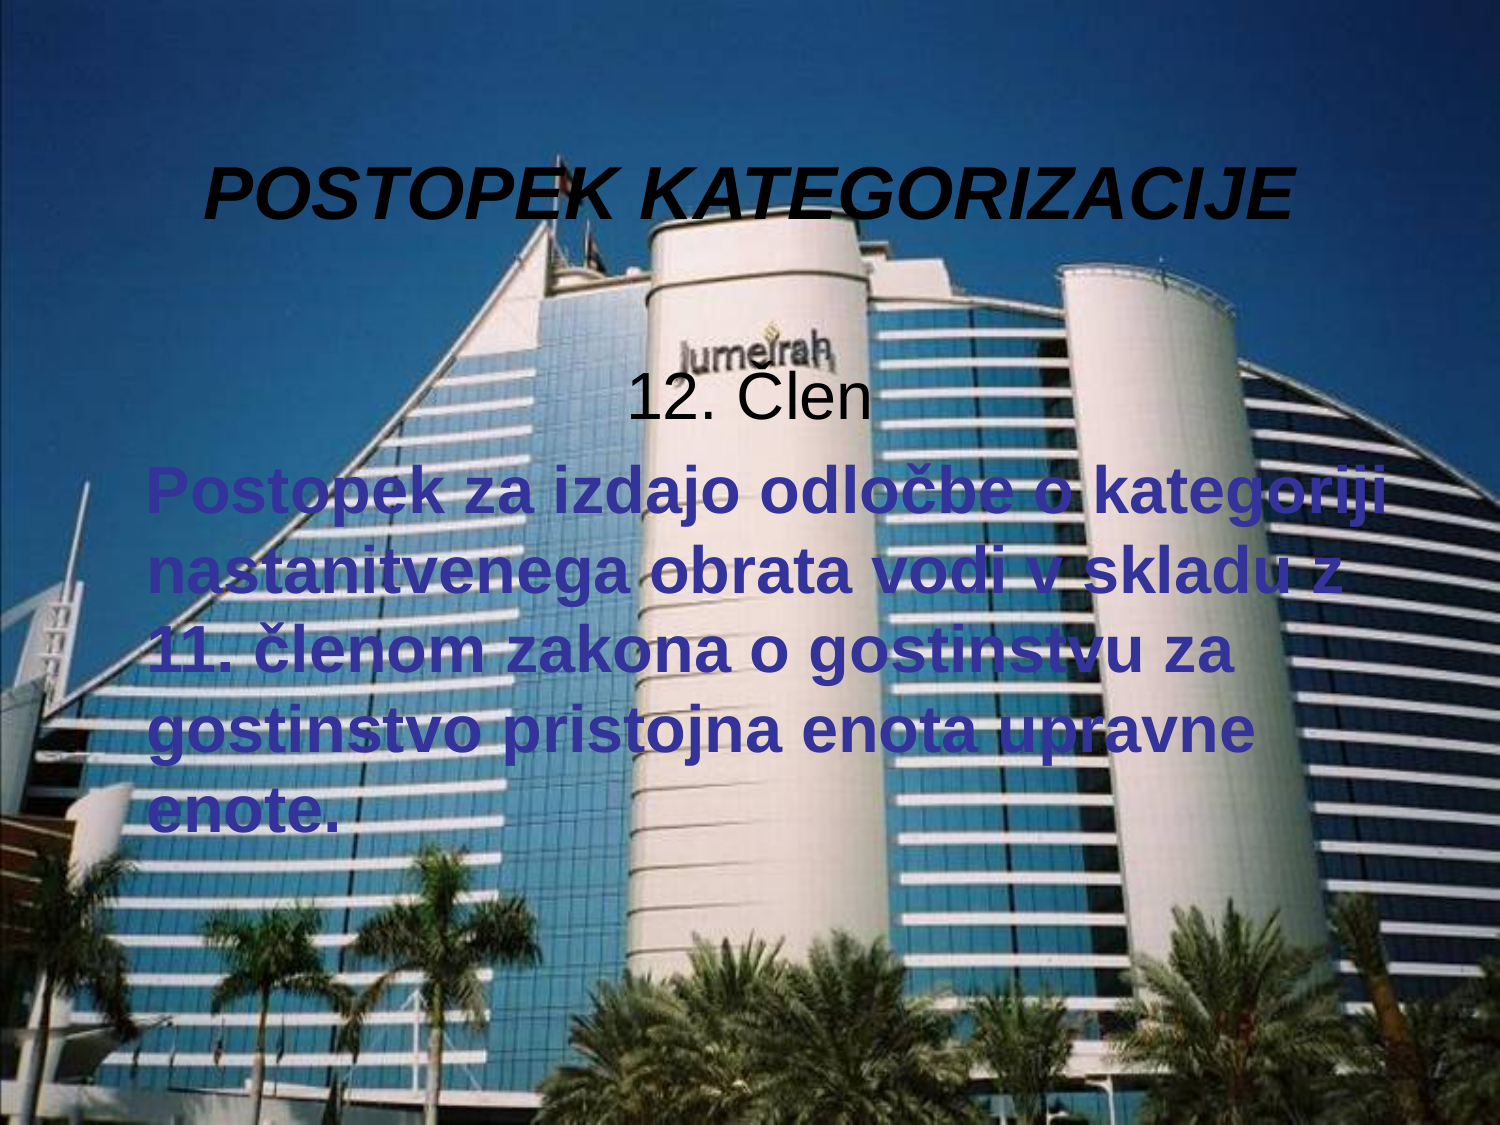

# POSTOPEK KATEGORIZACIJE
12. Člen
 Postopek za izdajo odločbe o kategoriji nastanitvenega obrata vodi v skladu z 11. členom zakona o gostinstvu za gostinstvo pristojna enota upravne enote.